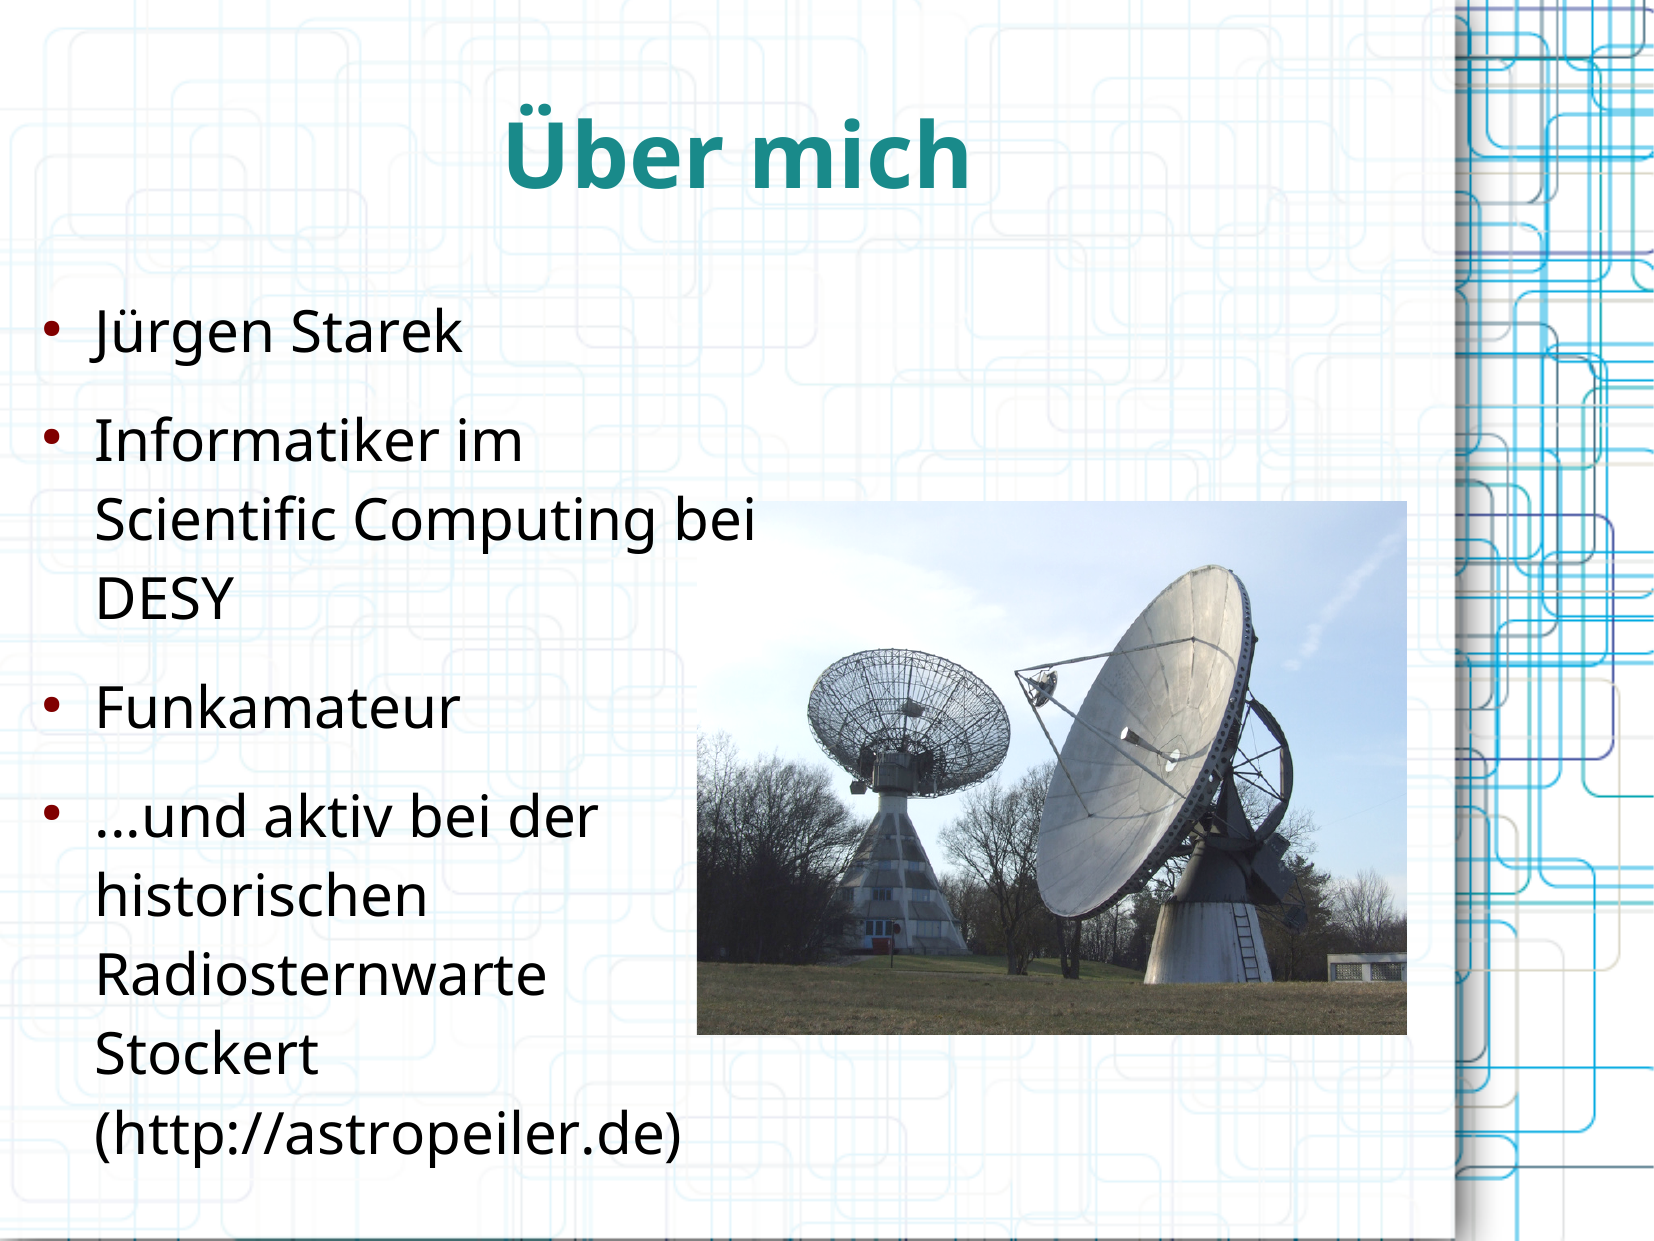

# Über mich
Jürgen Starek
Informatiker im Scientific Computing bei DESY
Funkamateur
...und aktiv bei der historischen Radiosternwarte Stockert (http://astropeiler.de)